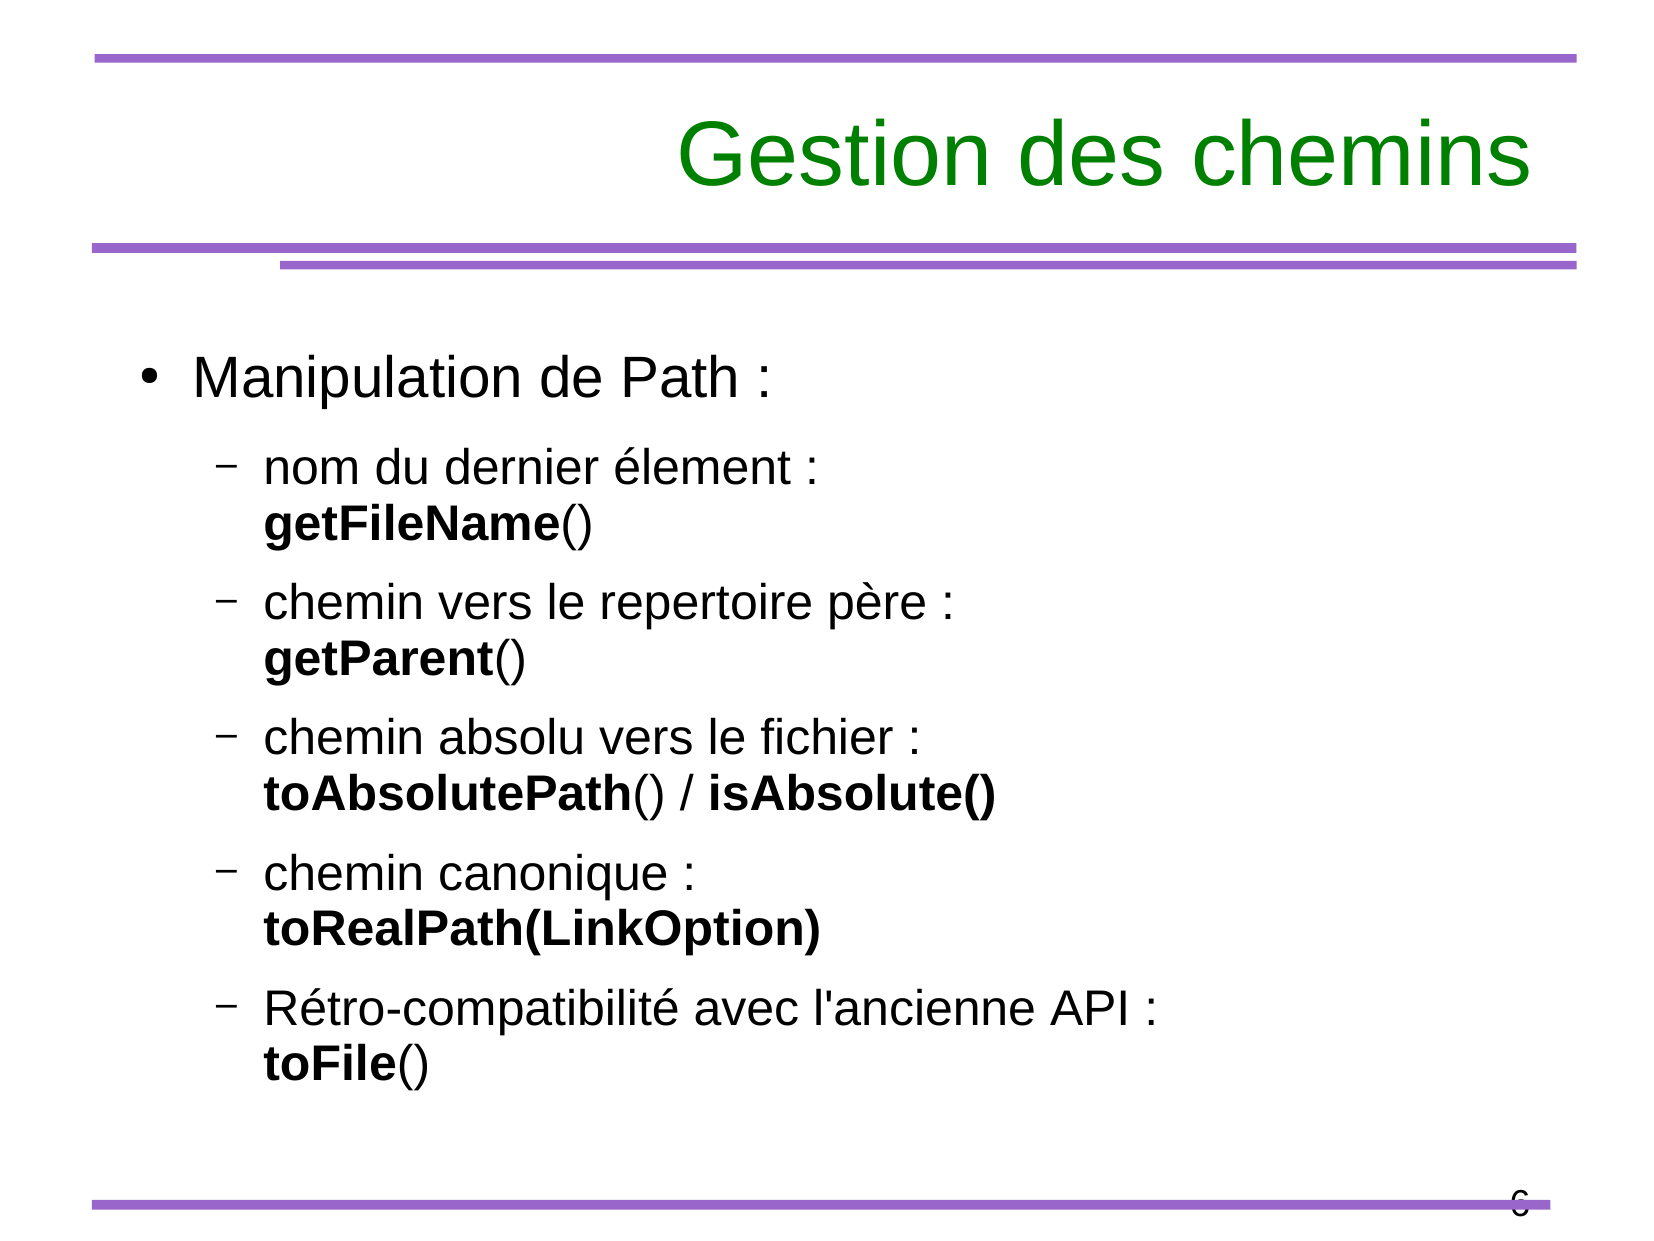

# Gestion des chemins
Manipulation de Path :
nom du dernier élement :
getFileName()
chemin vers le repertoire père :
getParent()
chemin absolu vers le fichier :
toAbsolutePath() / isAbsolute()
chemin canonique :
toRealPath(LinkOption)
Rétro-compatibilité avec l'ancienne API :
toFile()